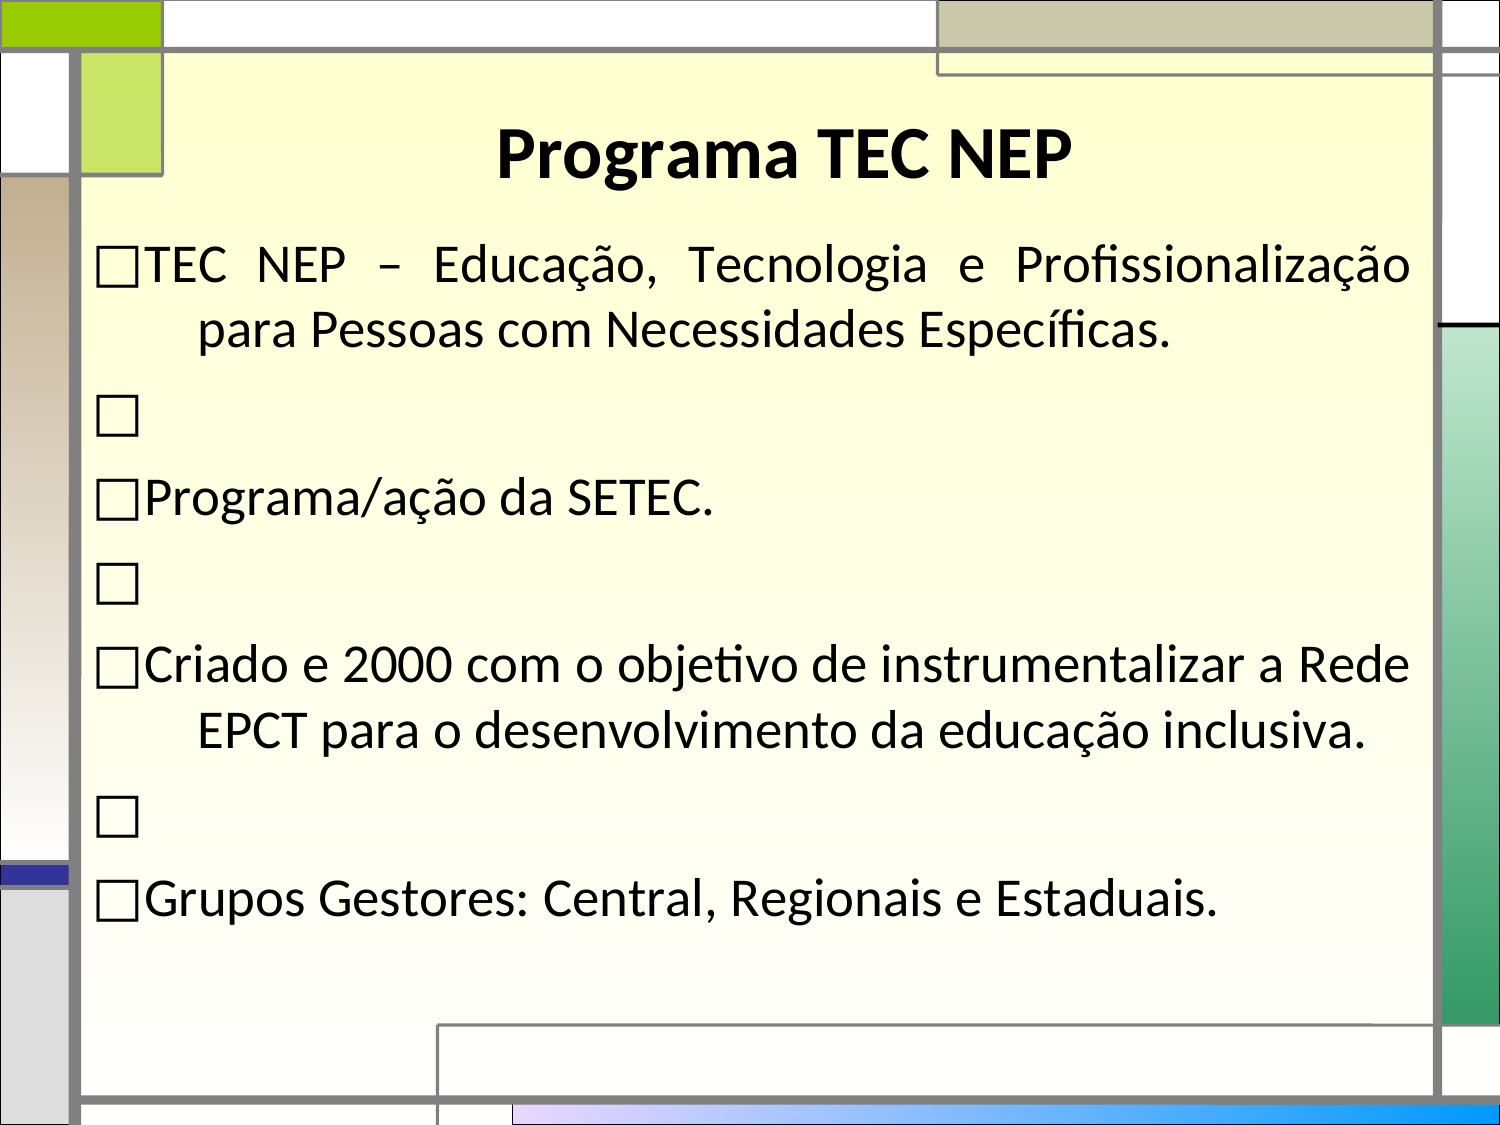

# Programa TEC NEP
TEC NEP – Educação, Tecnologia e Profissionalização para Pessoas com Necessidades Específicas.
Programa/ação da SETEC.
Criado e 2000 com o objetivo de instrumentalizar a Rede EPCT para o desenvolvimento da educação inclusiva.
Grupos Gestores: Central, Regionais e Estaduais.